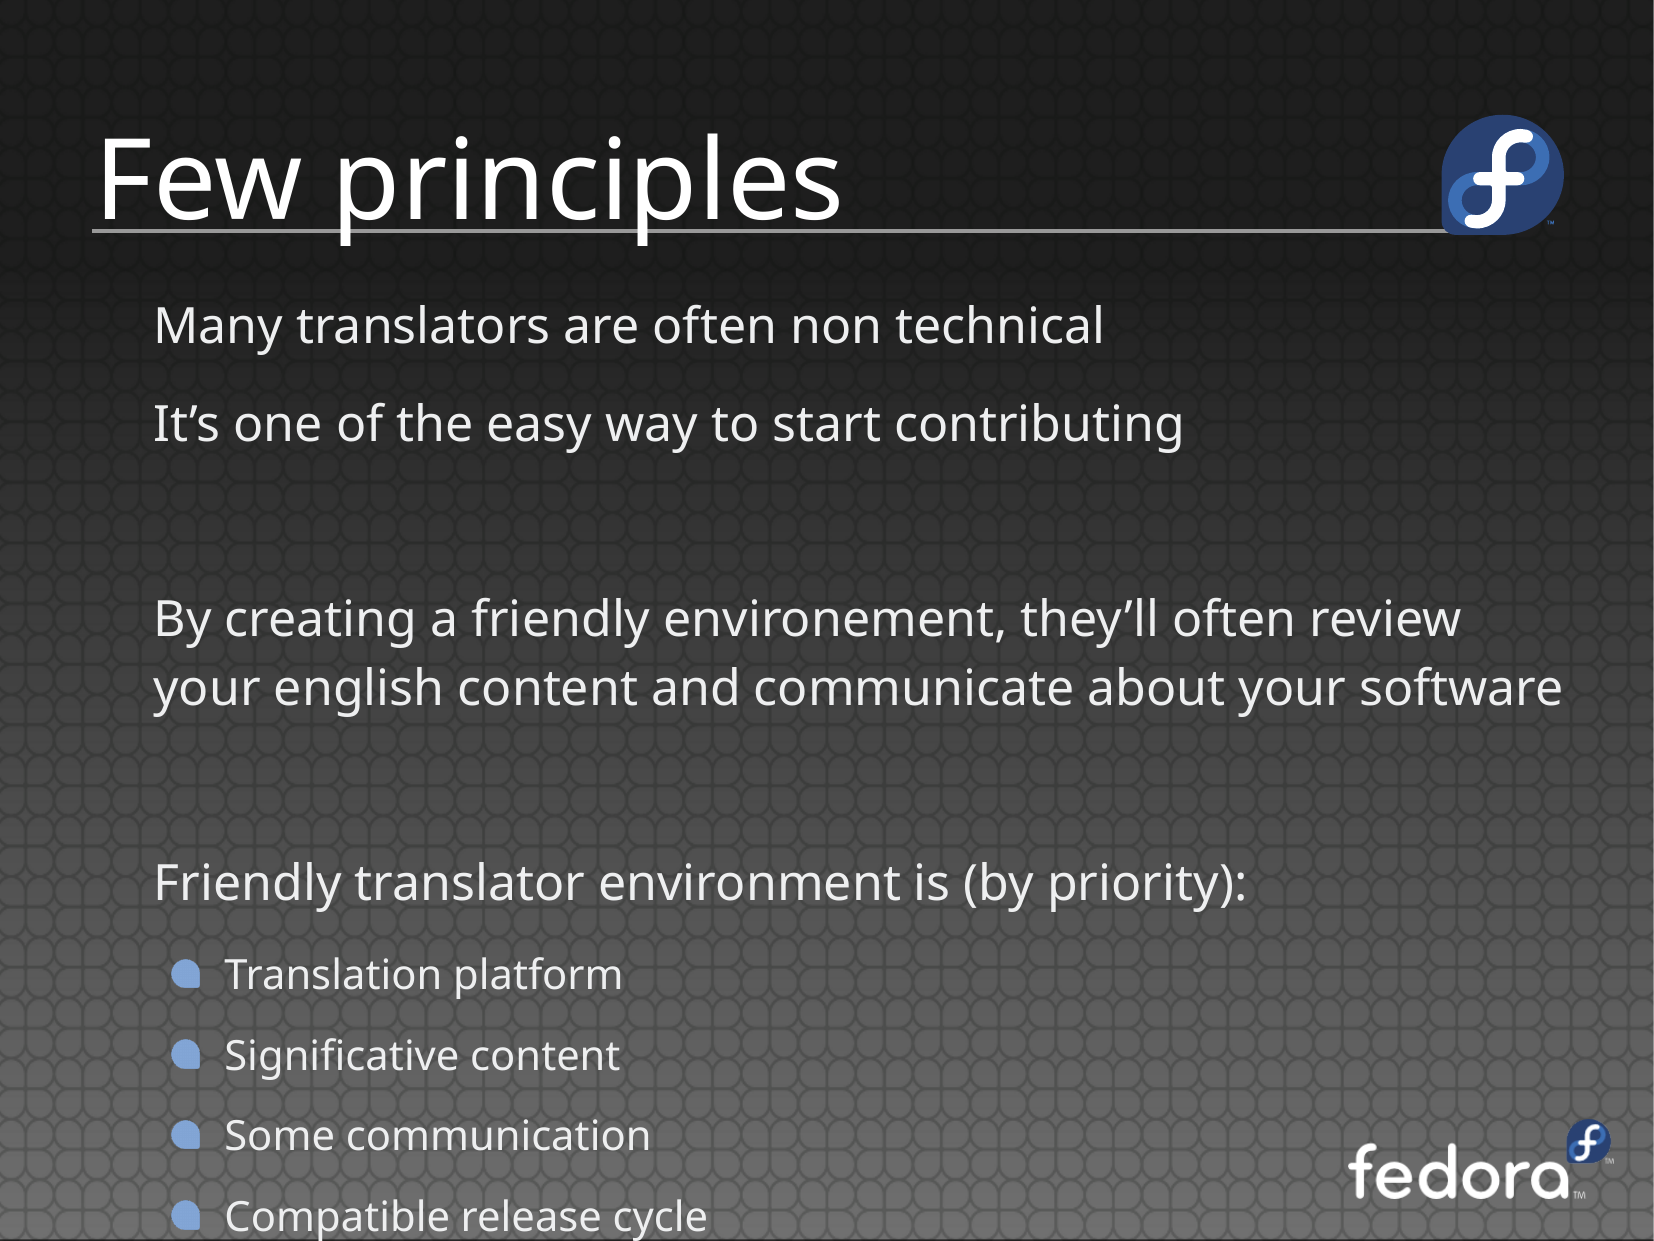

Few principles
# Many translators are often non technical
It’s one of the easy way to start contributing
By creating a friendly environement, they’ll often review your english content and communicate about your software
Friendly translator environment is (by priority):
Translation platform
Significative content
Some communication
Compatible release cycle